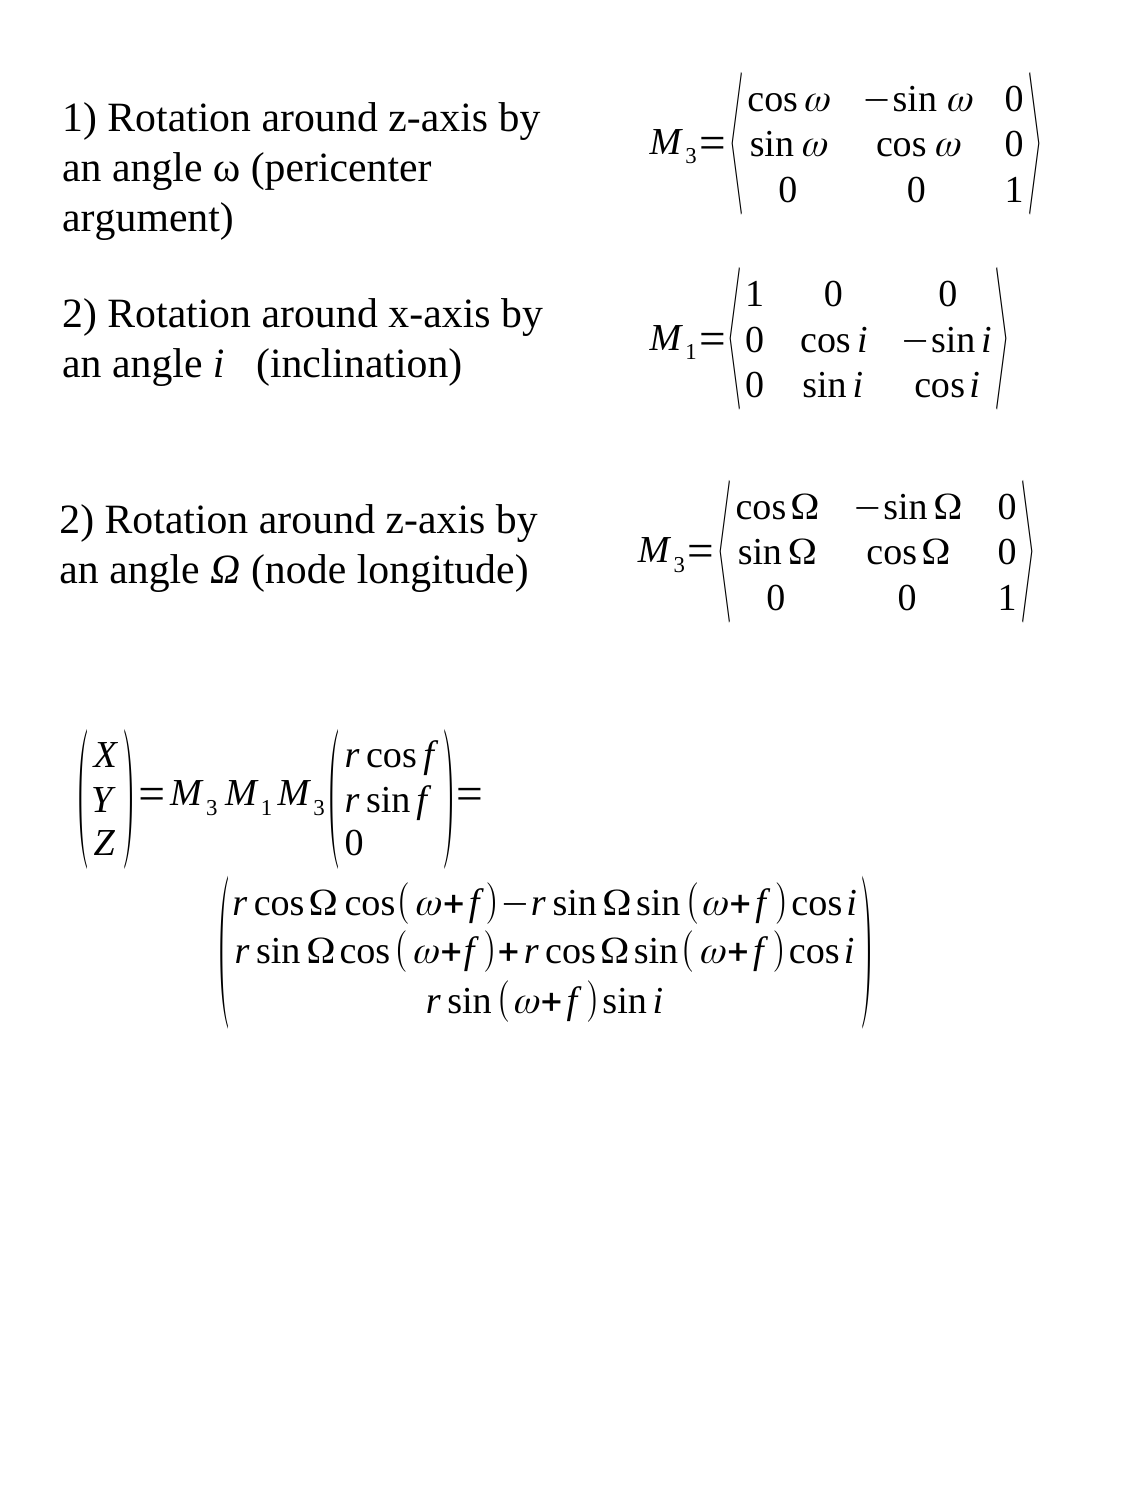

1) Rotation around z-axis by an angle ω (pericenter argument)
2) Rotation around x-axis by an angle i (inclination)
2) Rotation around z-axis by an angle Ω (node longitude)